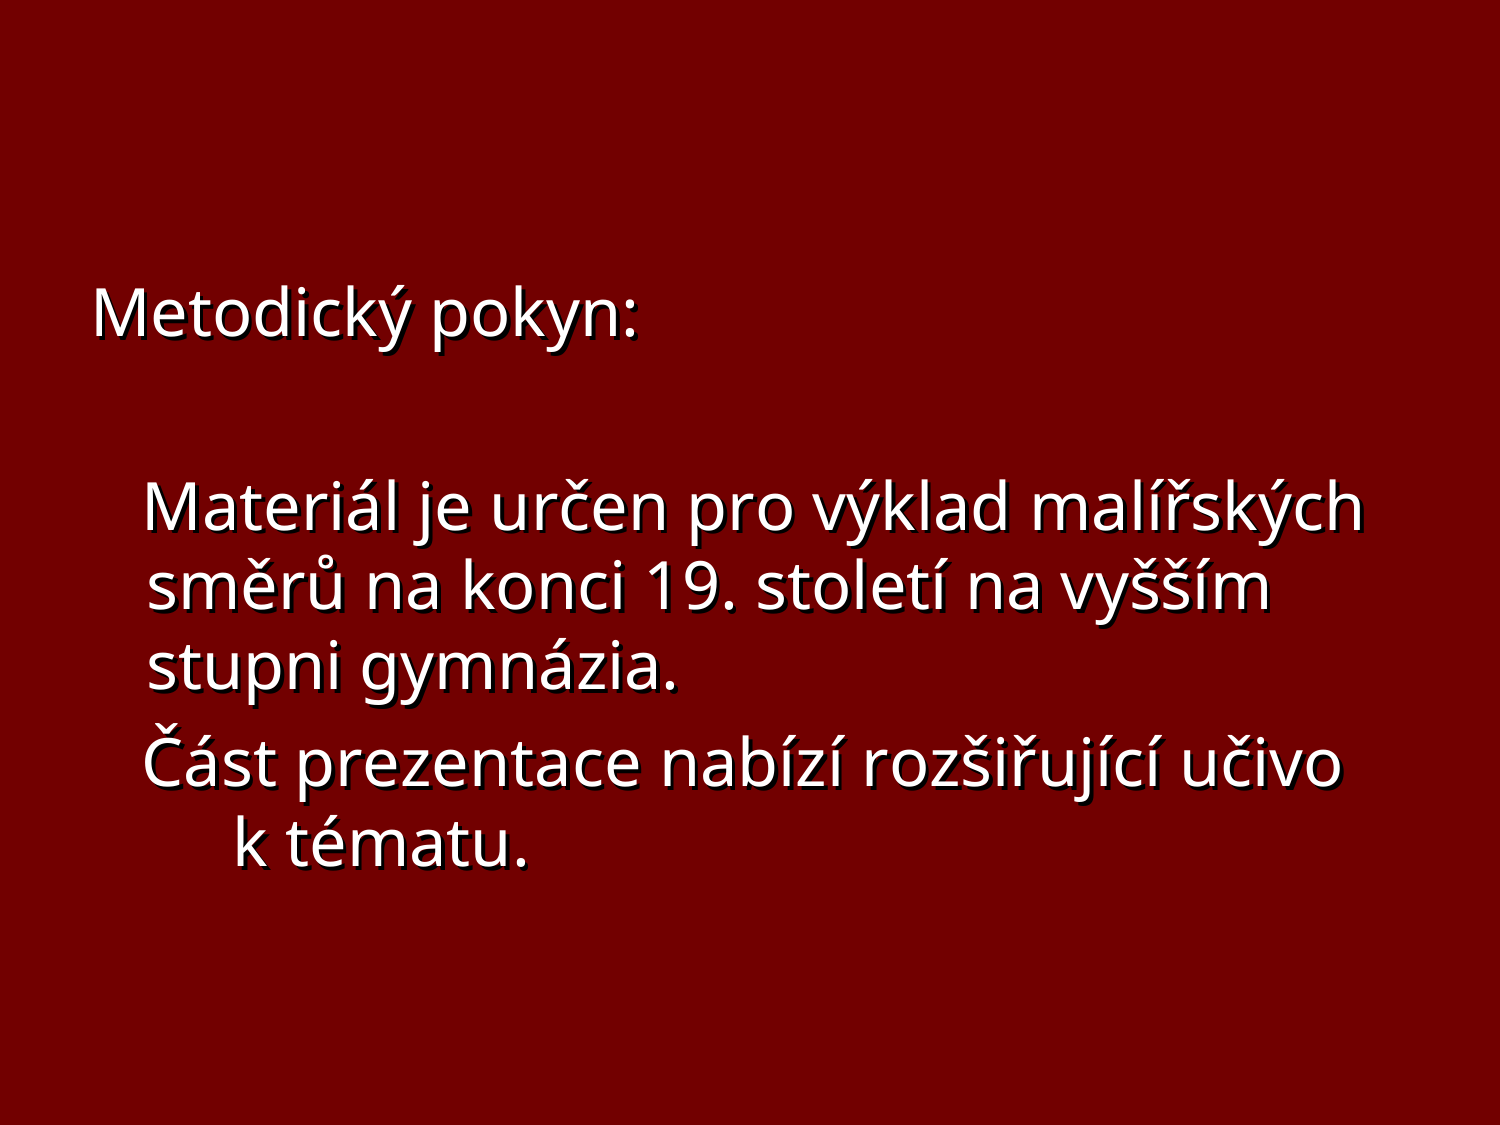

# Metodický pokyn:
 Materiál je určen pro výklad malířských směrů na konci 19. století na vyšším stupni gymnázia.
 Část prezentace nabízí rozšiřující učivo k tématu.